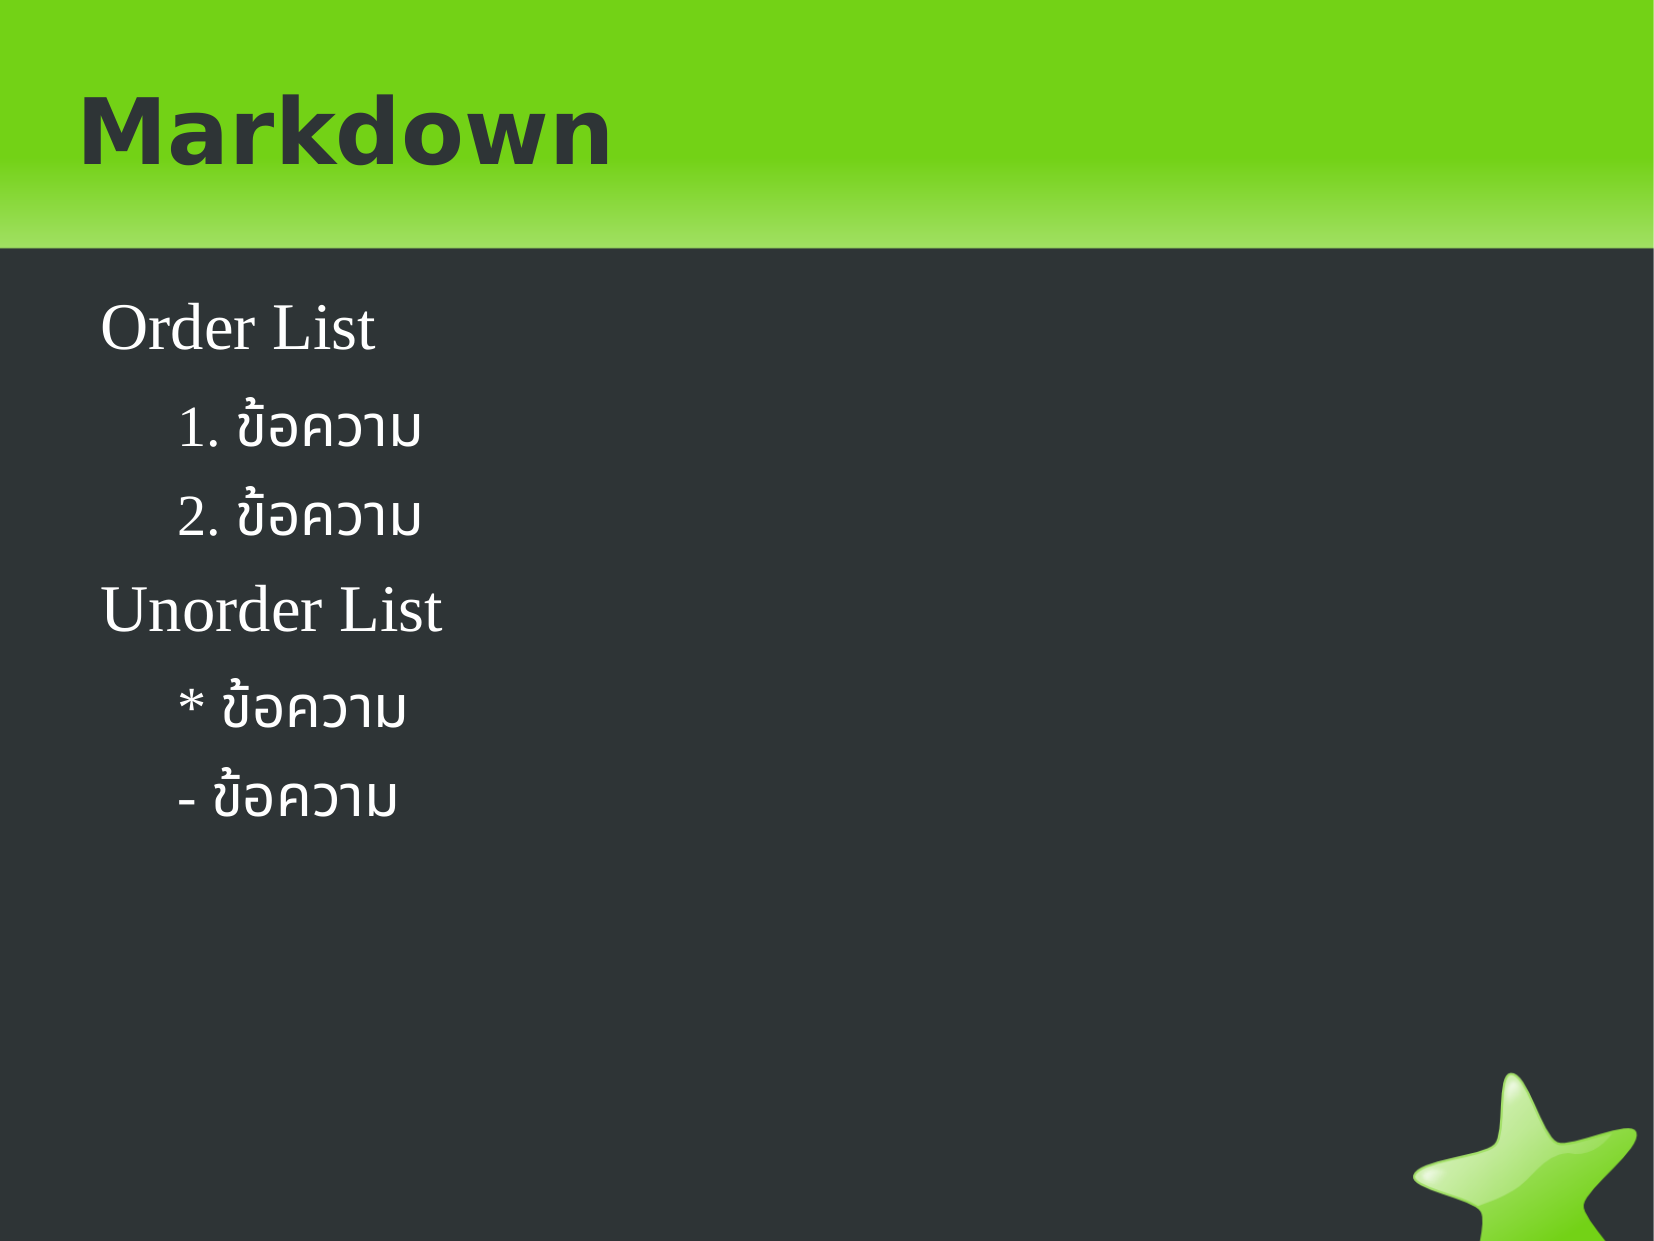

# Markdown
Order List
1. ข้อความ
2. ข้อความ
Unorder List
* ข้อความ
- ข้อความ